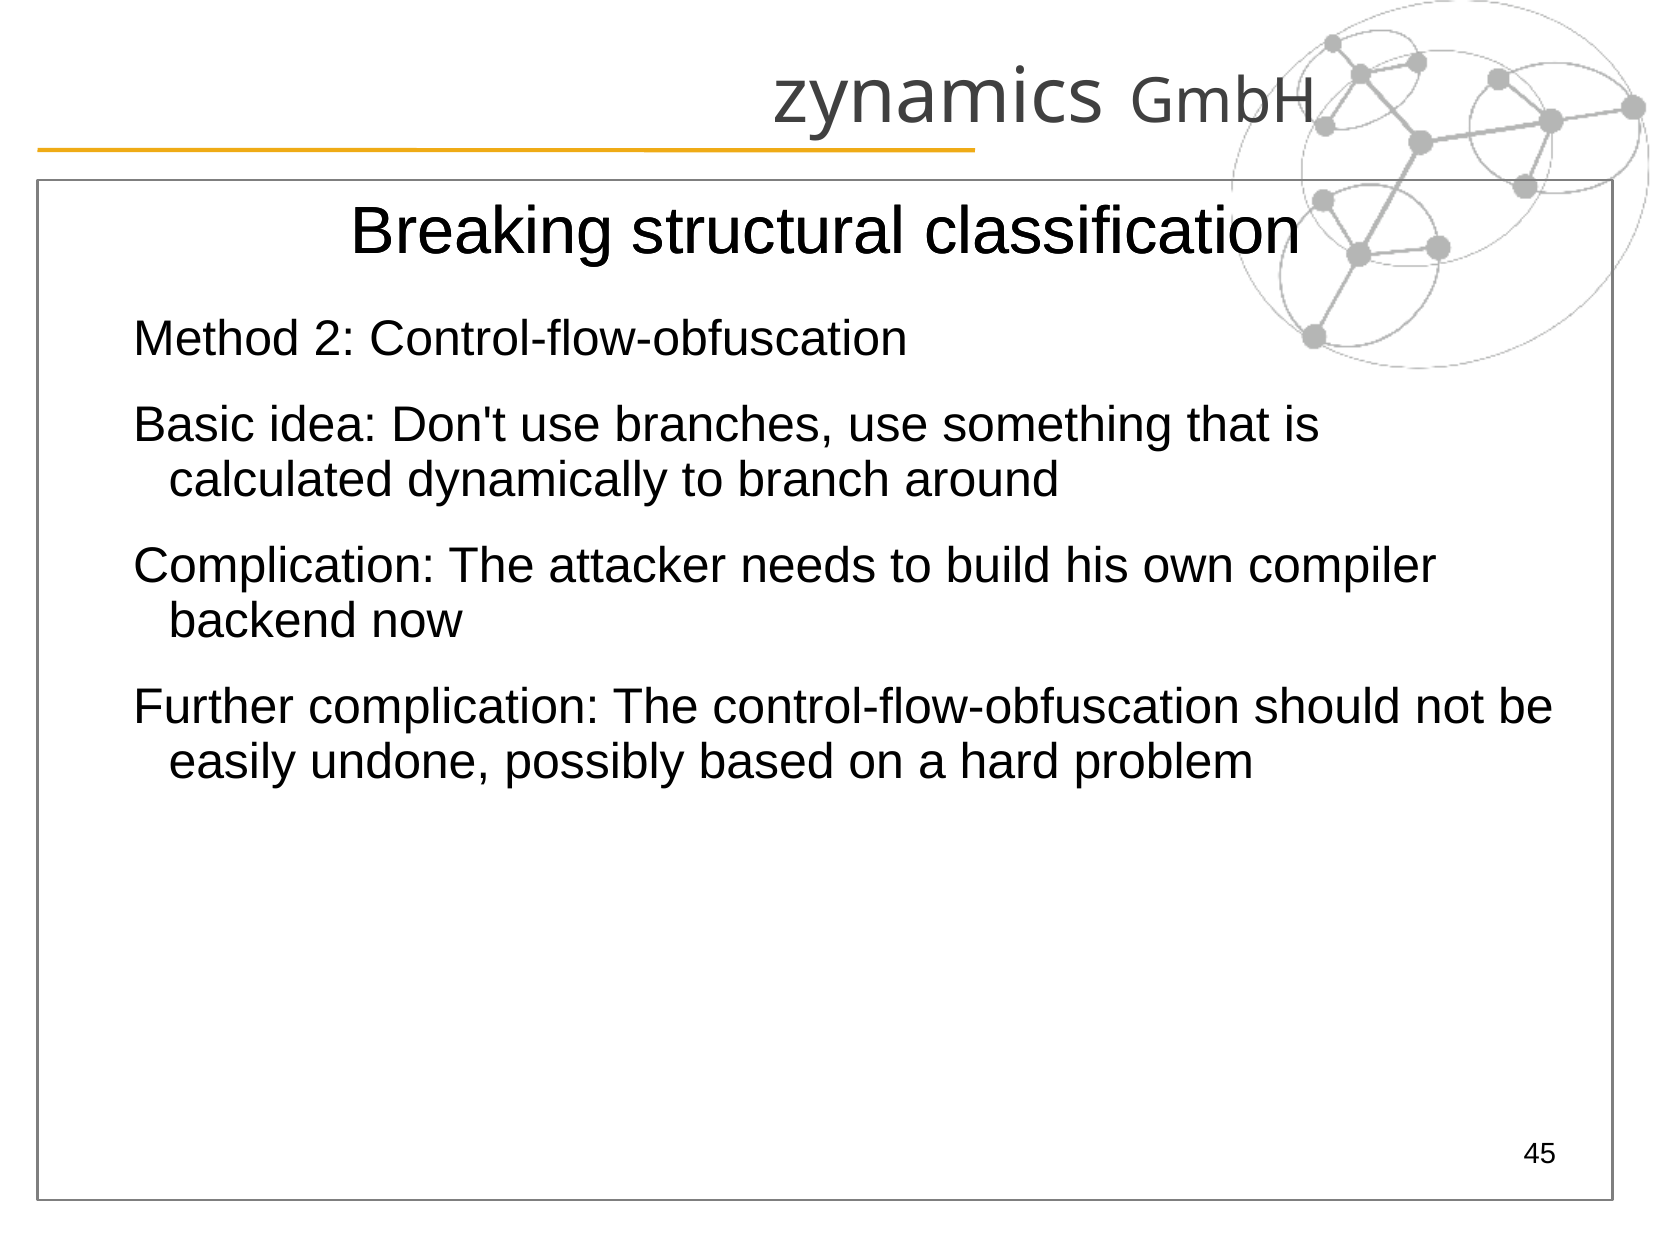

zynamics GmbH
# Breaking structural classification
Breaking structural classification
Method 2: Control-flow-obfuscation
Basic idea: Don't use branches, use something that is calculated dynamically to branch around
Complication: The attacker needs to build his own compiler backend now
Further complication: The control-flow-obfuscation should not be easily undone, possibly based on a hard problem